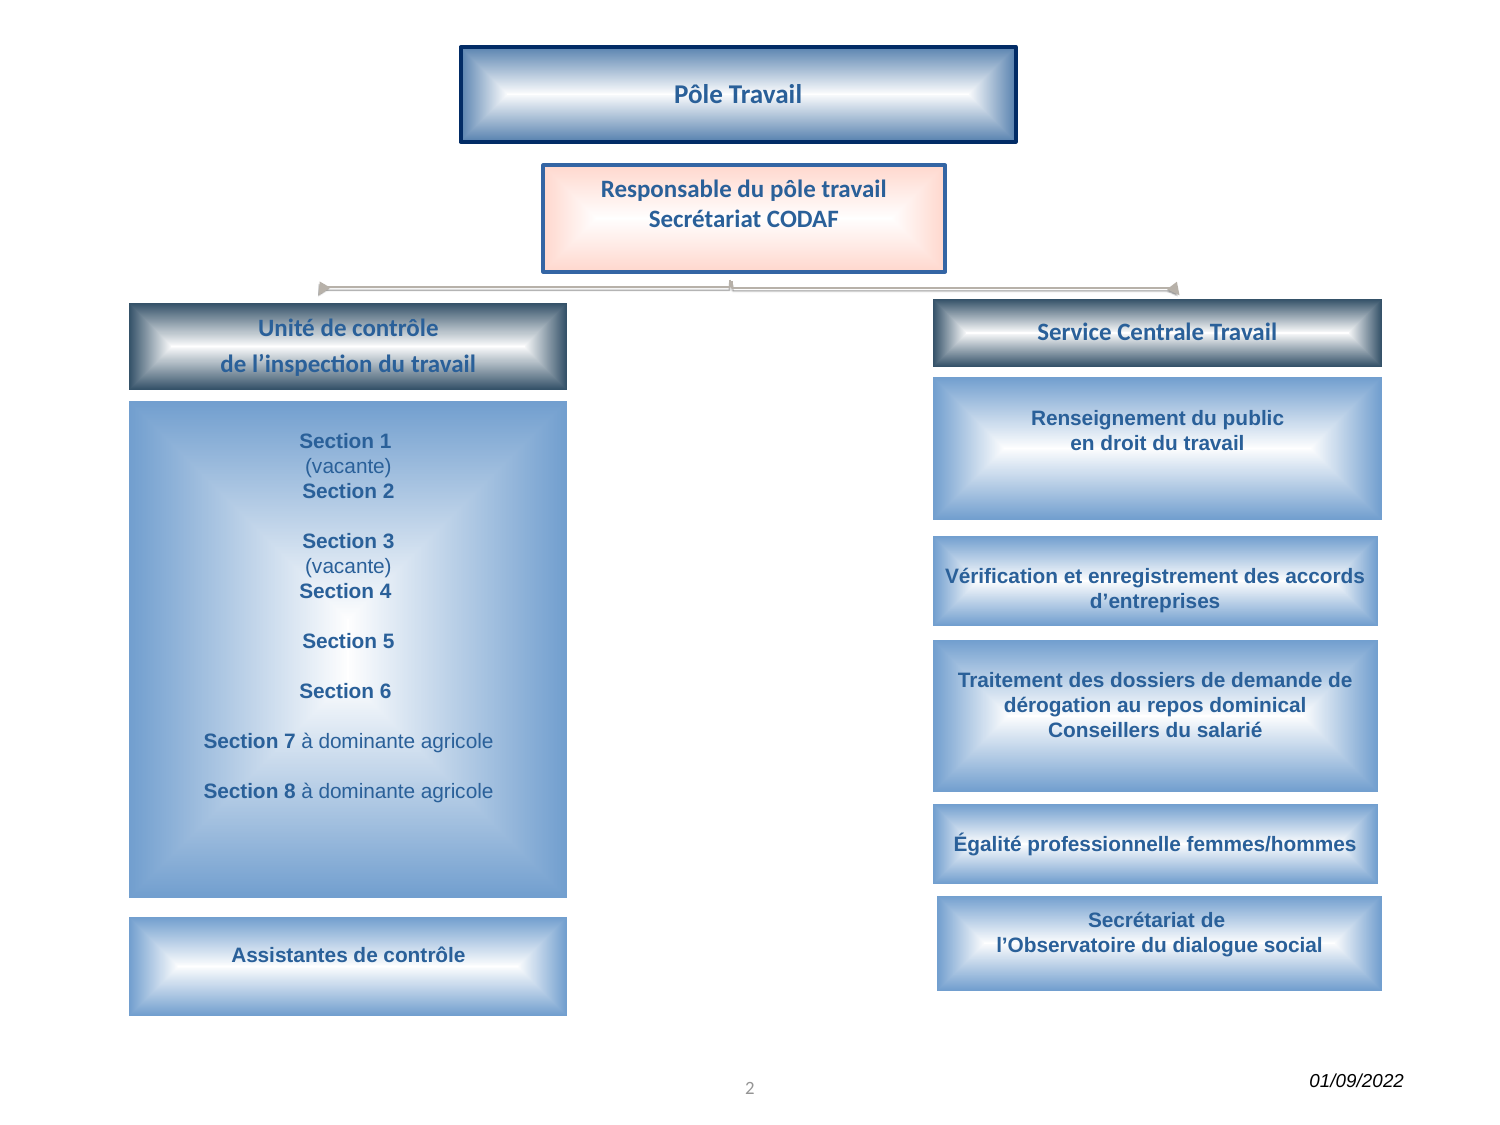

Pôle Travail
Responsable du pôle travail
Secrétariat CODAF
Service Centrale Travail
Unité de contrôle
de l’inspection du travail
Renseignement du public
en droit du travail
Section 1
(vacante)
Section 2
Section 3
(vacante)
Section 4
Section 5
Section 6
Section 7 à dominante agricole
Section 8 à dominante agricole
Vérification et enregistrement des accords d’entreprises
Traitement des dossiers de demande de dérogation au repos dominical
Conseillers du salarié
Égalité professionnelle femmes/hommes
Secrétariat de
l’Observatoire du dialogue social
Assistantes de contrôle
01/09/2022